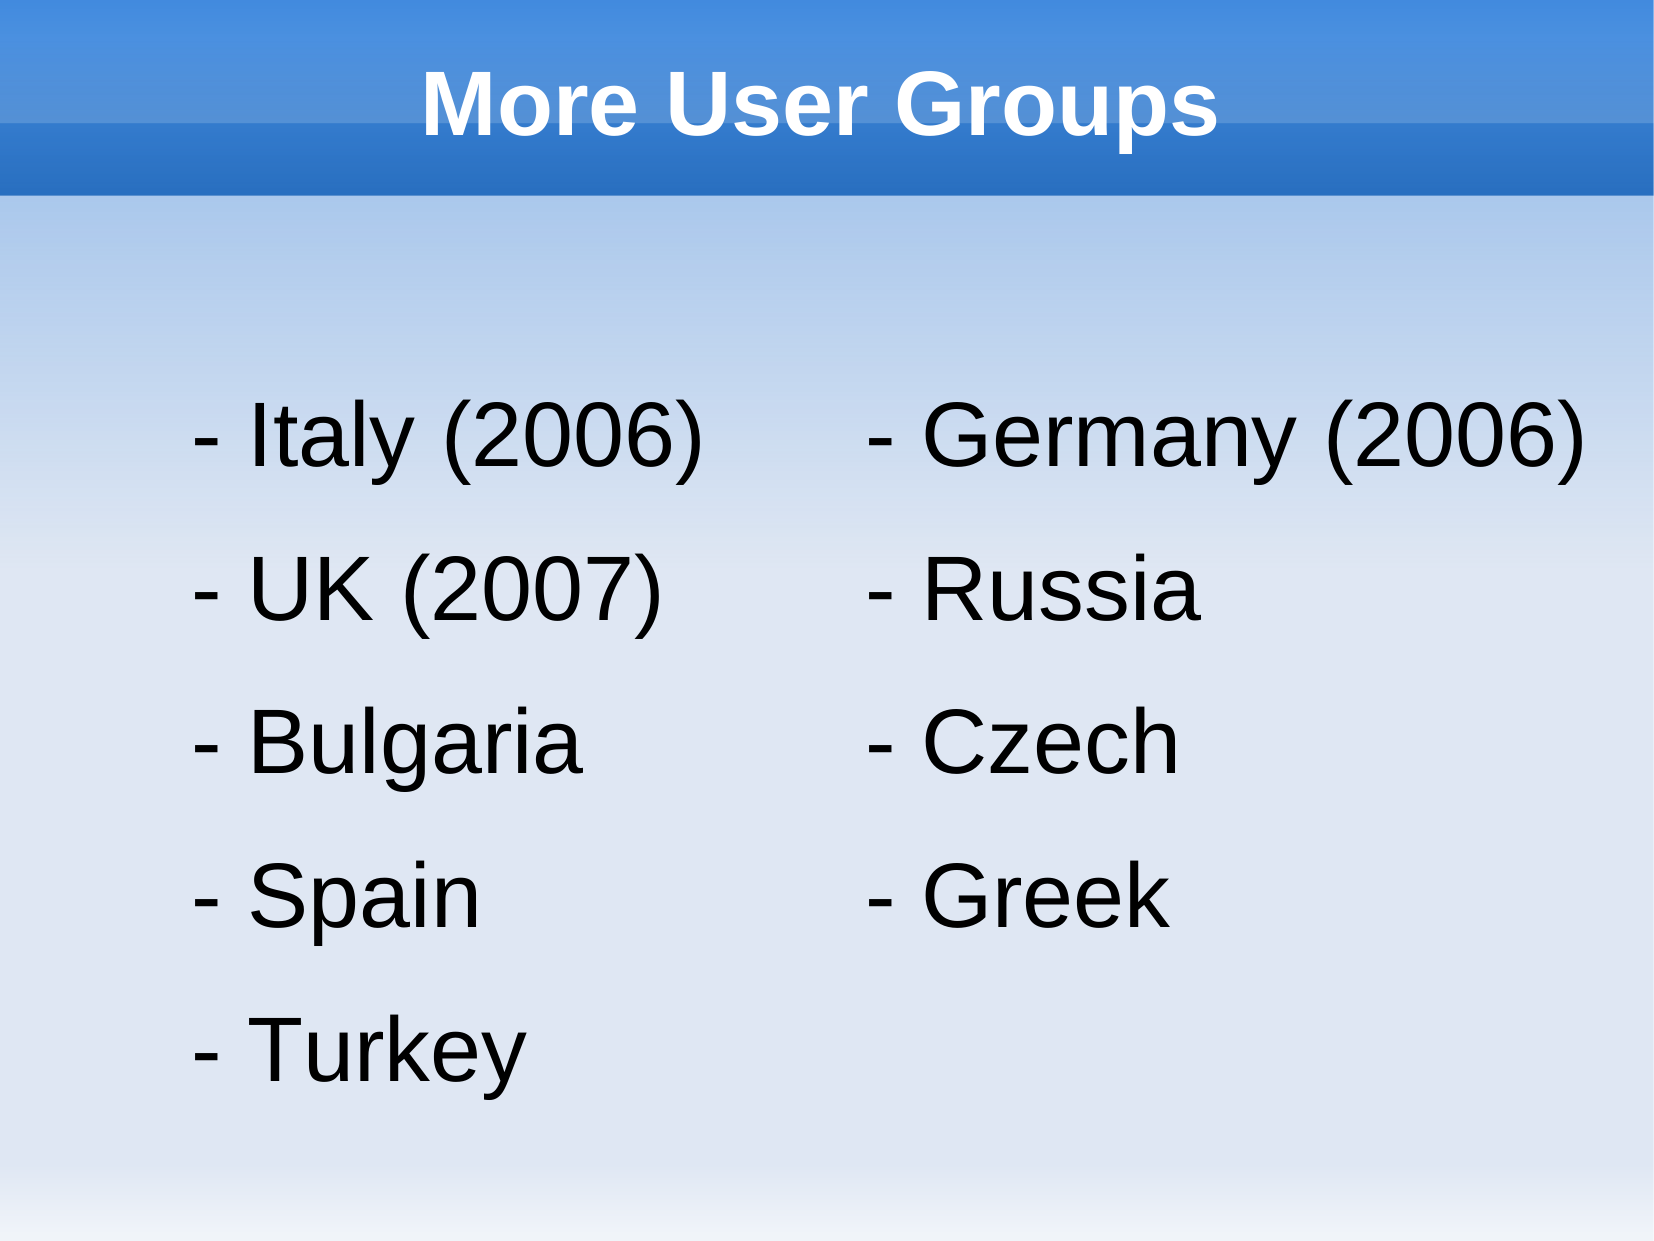

# More User Groups
- Italy (2006)
- UK (2007)
- Bulgaria
- Spain
- Turkey
- Germany (2006)
- Russia
- Czech
- Greek